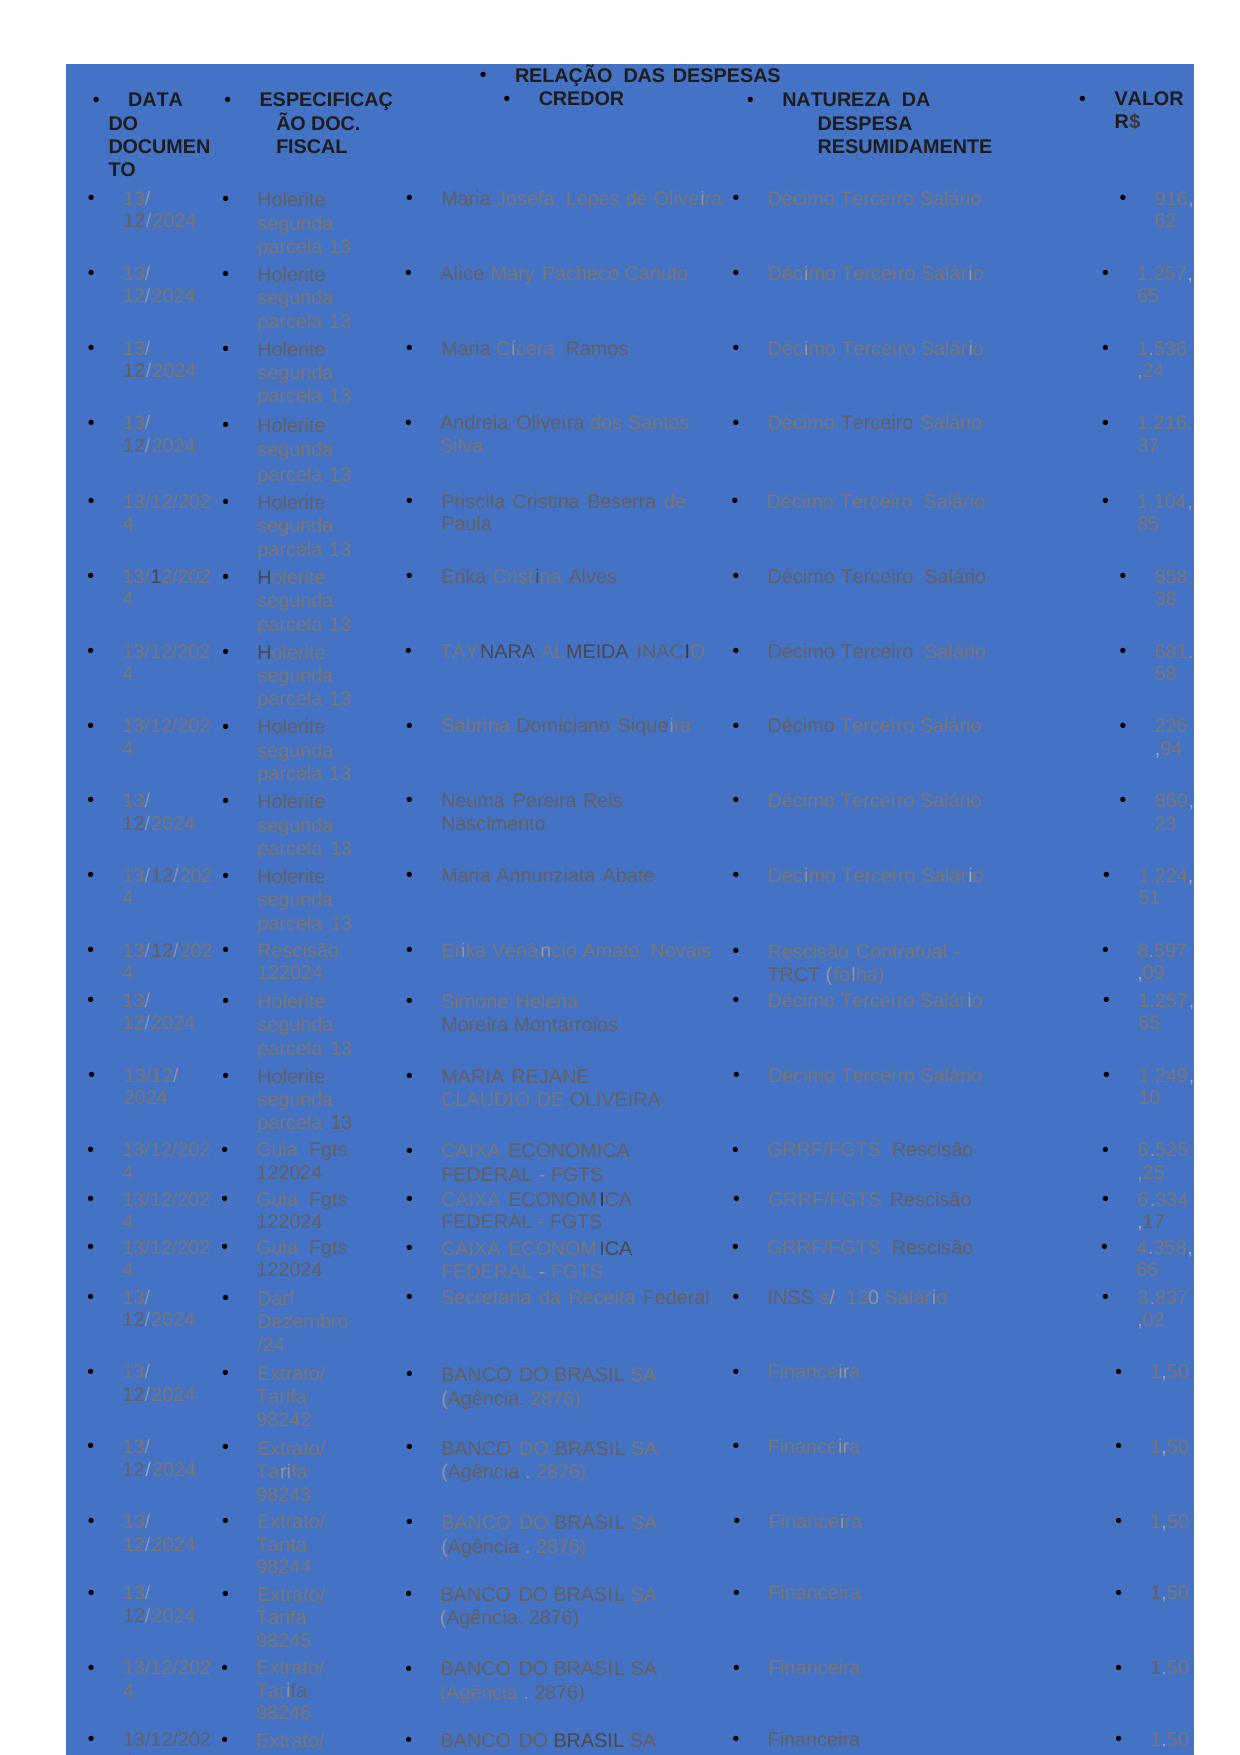

| RELAÇÃO DAS DESPESAS | | | | |
| --- | --- | --- | --- | --- |
| DATA DO DOCUMENTO | ESPECIFICAÇÃO DOC. FISCAL | CREDOR | NATUREZA DA DESPESA RESUMIDAMENTE | VALOR R$ |
| 13/ 12/2024 | Holerite segunda parcela 13 | Maria Josefa Lopes de Oliveira | Décimo Terceiro Salário | 916,62 |
| 13/ 12/2024 | Holerite segunda parcela 13 | Alice Mary Pacheco Canuto | Décimo Terceiro Salário | 1.257,65 |
| 13/ 12/2024 | Holerite segunda parcela 13 | Maria Cícera Ramos | Décimo Terceiro Salário | 1.536 ,24 |
| 13/ 12/2024 | Holerite segunda parcela 13 | Andreia Oliveira dos Santos Silva | Décimo Terceiro Salário | 1.216,37 |
| 13/12/2024 | Holerite segunda parcela 13 | Priscila Cristina Beserra de Paula | Décimo Terceiro Salário | 1.104,85 |
| 13/12/2024 | Holerite segunda parcela 13 | Erika Cristina Alves | Décimo Terceiro Salário | 858,38 |
| 13/12/2024 | Holerite segunda parcela 13 | TAYNARA ALMEIDA INACIO | Décimo Terceiro Salário | 681.58 |
| 13/12/2024 | Holerite segunda parcela 13 | Sabrina Domiciano Siqueira | Décimo Terceiro Salário | 226 ,94 |
| 13/ 12/2024 | Holerite segunda parcela 13 | Neuma Pereira Reis Nascimento | Décimo Terceiro Salário | 860,23 |
| 13/12/2024 | Holerite segunda parcela 13 | Maria Annunziata Abate | Décimo Terceiro Salário | 1.224,51 |
| 13/12/2024 | Rescisão 122024 | Erika Venâncio Amato Novais | Rescisão Contratual - TRCT (folha) | 8.597 ,09 |
| 13/ 12/2024 | Holerite segunda parcela 13 | Simone Helena Moreira Montarroios | Décimo Terceiro Salário | 1.257,65 |
| 13/12/ 2024 | Holerite segunda parcela 13 | MARIA REJANE CLAUDIO DE OLIVEIRA | Décimo Terceiro Salário | 1.249,10 |
| 13/12/2024 | Guia Fgts 122024 | CAIXA ECONOMICA FEDERAL - FGTS | GRRF/FGTS Rescisão | 6.525 ,25 |
| 13/12/2024 | Guia Fgts 122024 | CAIXA ECONOMICA FEDERAL - FGTS | GRRF/FGTS Rescisão | 6.334,17 |
| 13/12/2024 | Guia Fgts 122024 | CAIXA ECONOMICA FEDERAL - FGTS | GRRF/FGTS Rescisão | 4.358,66 |
| 13/ 12/2024 | Darf Dezembro/24 | Secretaria da Receita Federal | INSS s/ 130 Salário | 3.837 ,02 |
| 13/ 12/2024 | Extrato/Tarifa 98242 | BANCO DO BRASIL SA (Agência. 2876) | Financeira | 1,50 |
| 13/ 12/2024 | Extrato/Tarifa 98243 | BANCO DO BRASIL SA (Agência . 2876) | Financeira | 1,50 |
| 13/ 12/2024 | Extrato/Tanta 98244 | BANCO DO BRASIL SA (Agência . 2876) | Financeira | 1,50 |
| 13/ 12/2024 | Extrato/Tarifa 98245 | BANCO DO BRASIL SA (Agência. 2876) | Financeira | 1,50 |
| 13/12/2024 | Extrato/Tarifa 98246 | BANCO DO BRASIL SA (Agência . 2876) | Financeira | 1.50 |
| 13/12/2024 | Extrato/Tarifa 98247 | BANCO DO BRASIL SA (Agência. 2876) | Financeira | 1.50 |
| 13/12/2024 | Extrato/Tarifa 98248 | BANCO DO BRASIL SA (Agência. 2876) | Financeira | 1,50 |
º"" '" 'º